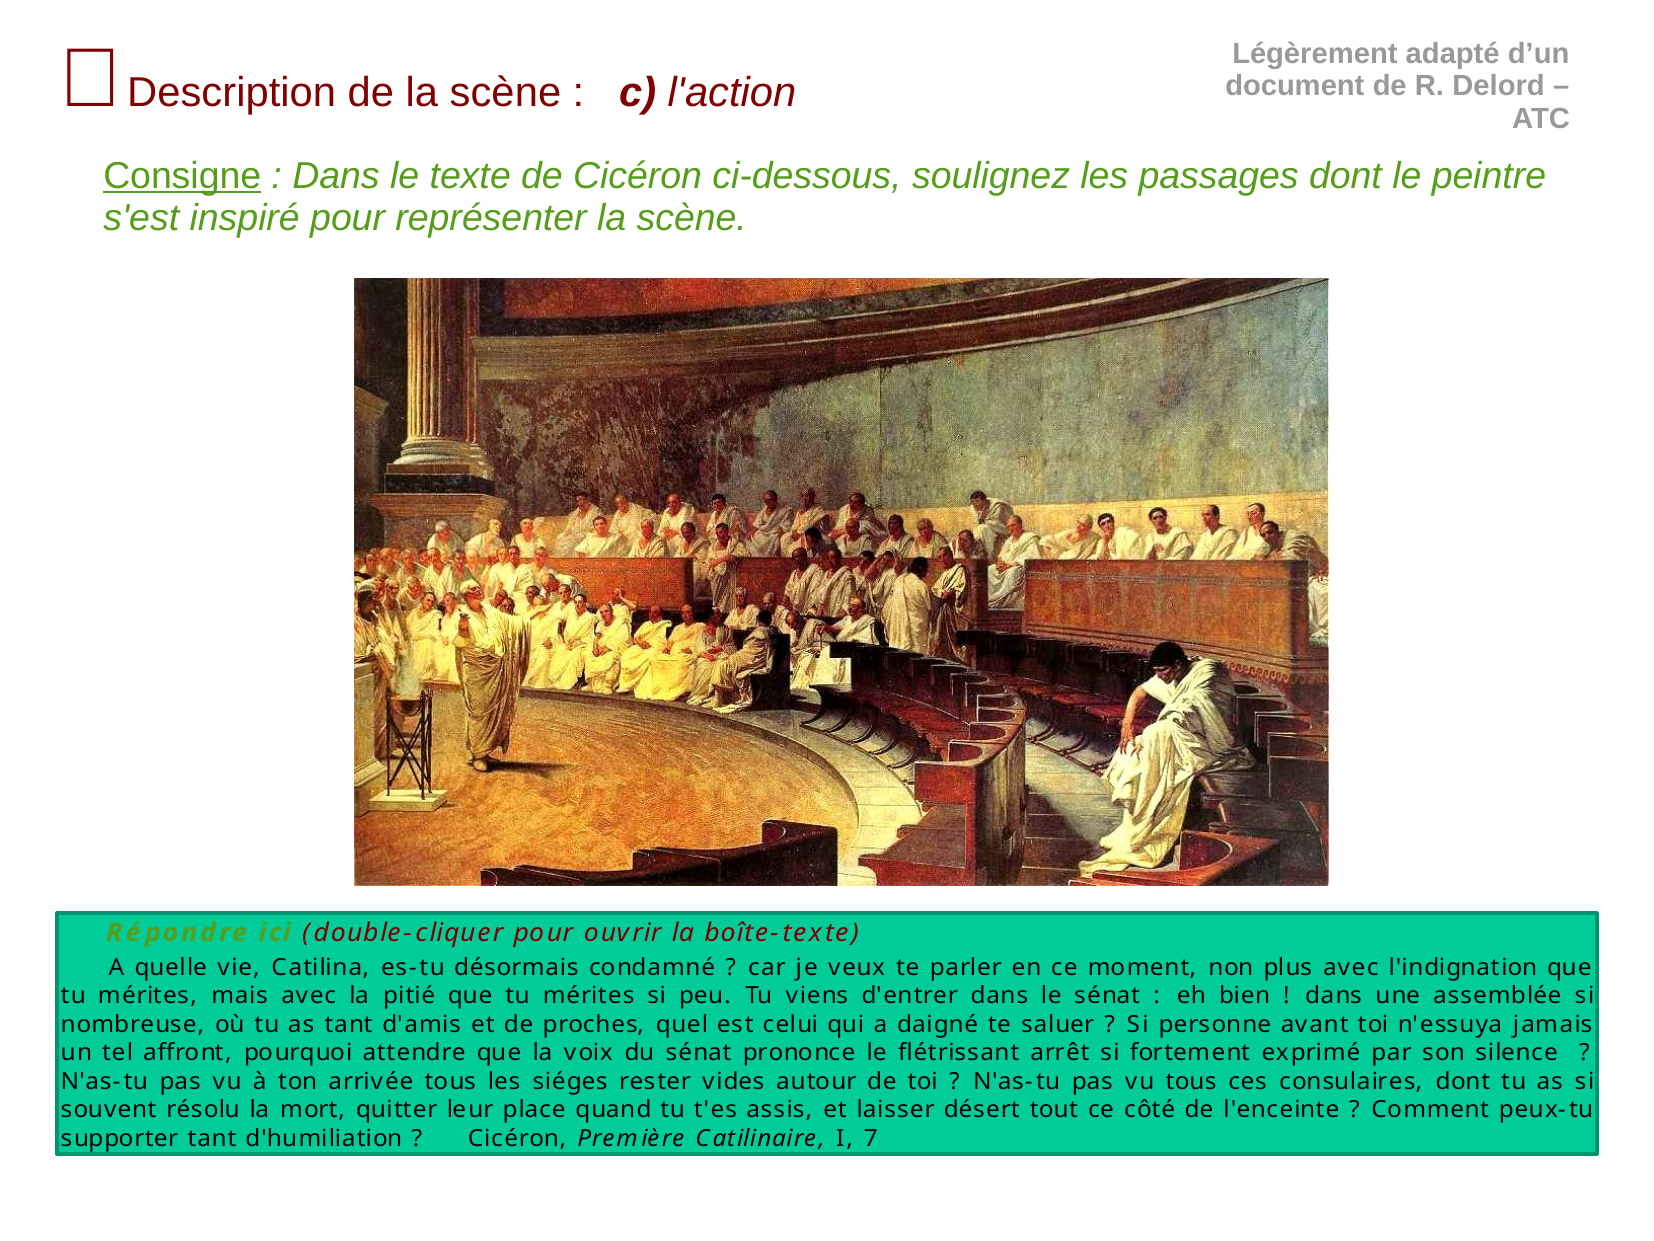

#  Description de la scène : c) l'action
Légèrement adapté d’un document de R. Delord – ATC
Consigne : Dans le texte de Cicéron ci-dessous, soulignez les passages dont le peintre s'est inspiré pour représenter la scène.